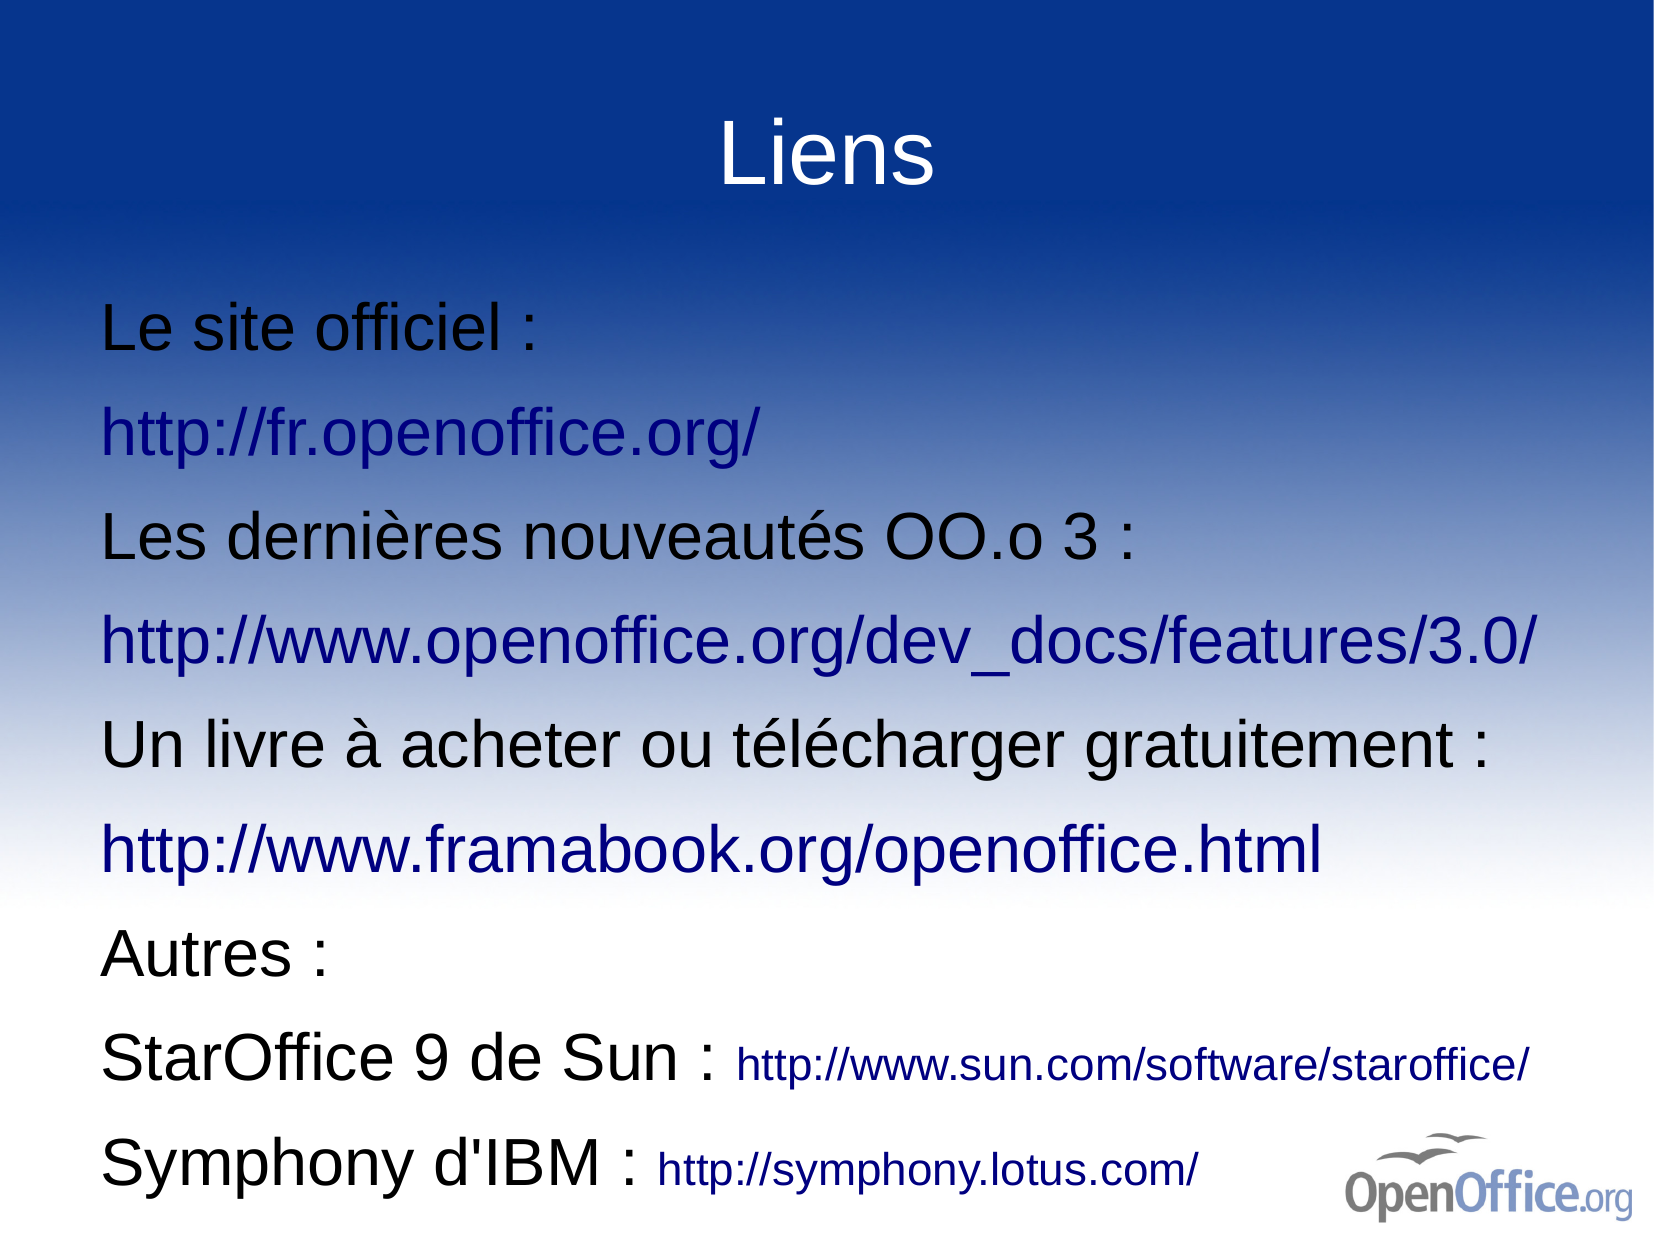

# Liens
Le site officiel :
http://fr.openoffice.org/
Les dernières nouveautés OO.o 3 :
http://www.openoffice.org/dev_docs/features/3.0/
Un livre à acheter ou télécharger gratuitement :
http://www.framabook.org/openoffice.html
Autres :
StarOffice 9 de Sun : http://www.sun.com/software/staroffice/
Symphony d'IBM : http://symphony.lotus.com/